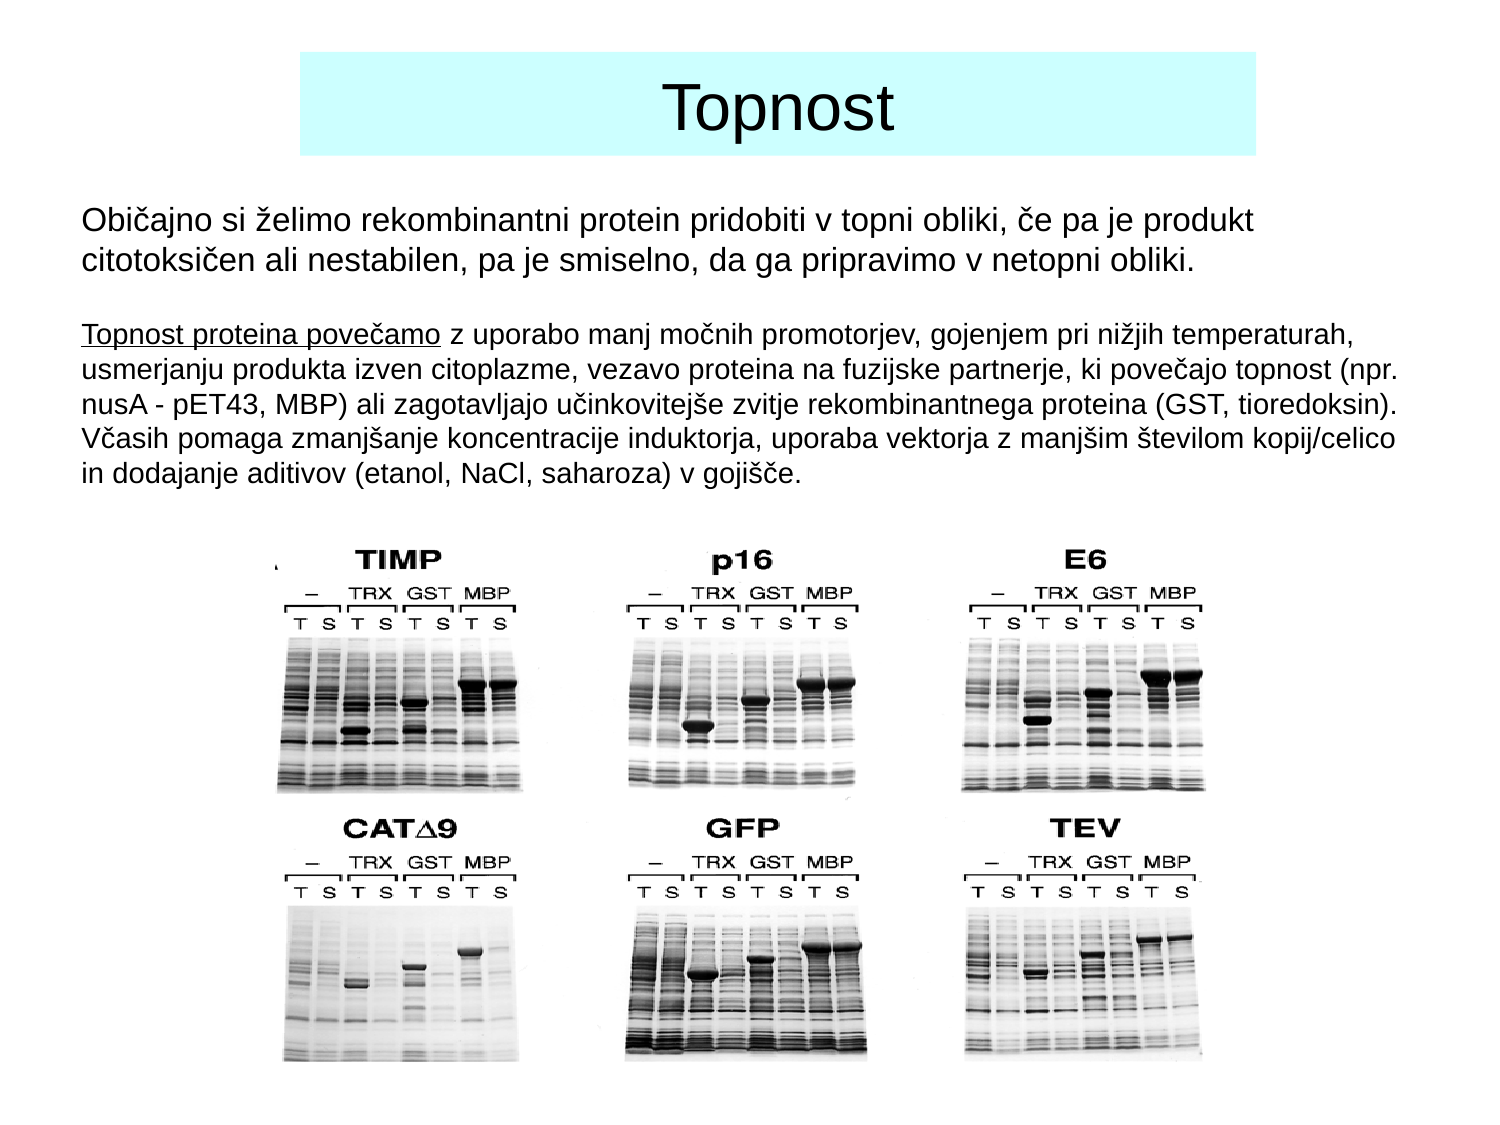

Topnost
Običajno si želimo rekombinantni protein pridobiti v topni obliki, če pa je produkt citotoksičen ali nestabilen, pa je smiselno, da ga pripravimo v netopni obliki.
Topnost proteina povečamo z uporabo manj močnih promotorjev, gojenjem pri nižjih temperaturah, usmerjanju produkta izven citoplazme, vezavo proteina na fuzijske partnerje, ki povečajo topnost (npr. nusA - pET43, MBP) ali zagotavljajo učinkovitejše zvitje rekombinantnega proteina (GST, tioredoksin). Včasih pomaga zmanjšanje koncentracije induktorja, uporaba vektorja z manjšim številom kopij/celico in dodajanje aditivov (etanol, NaCl, saharoza) v gojišče.